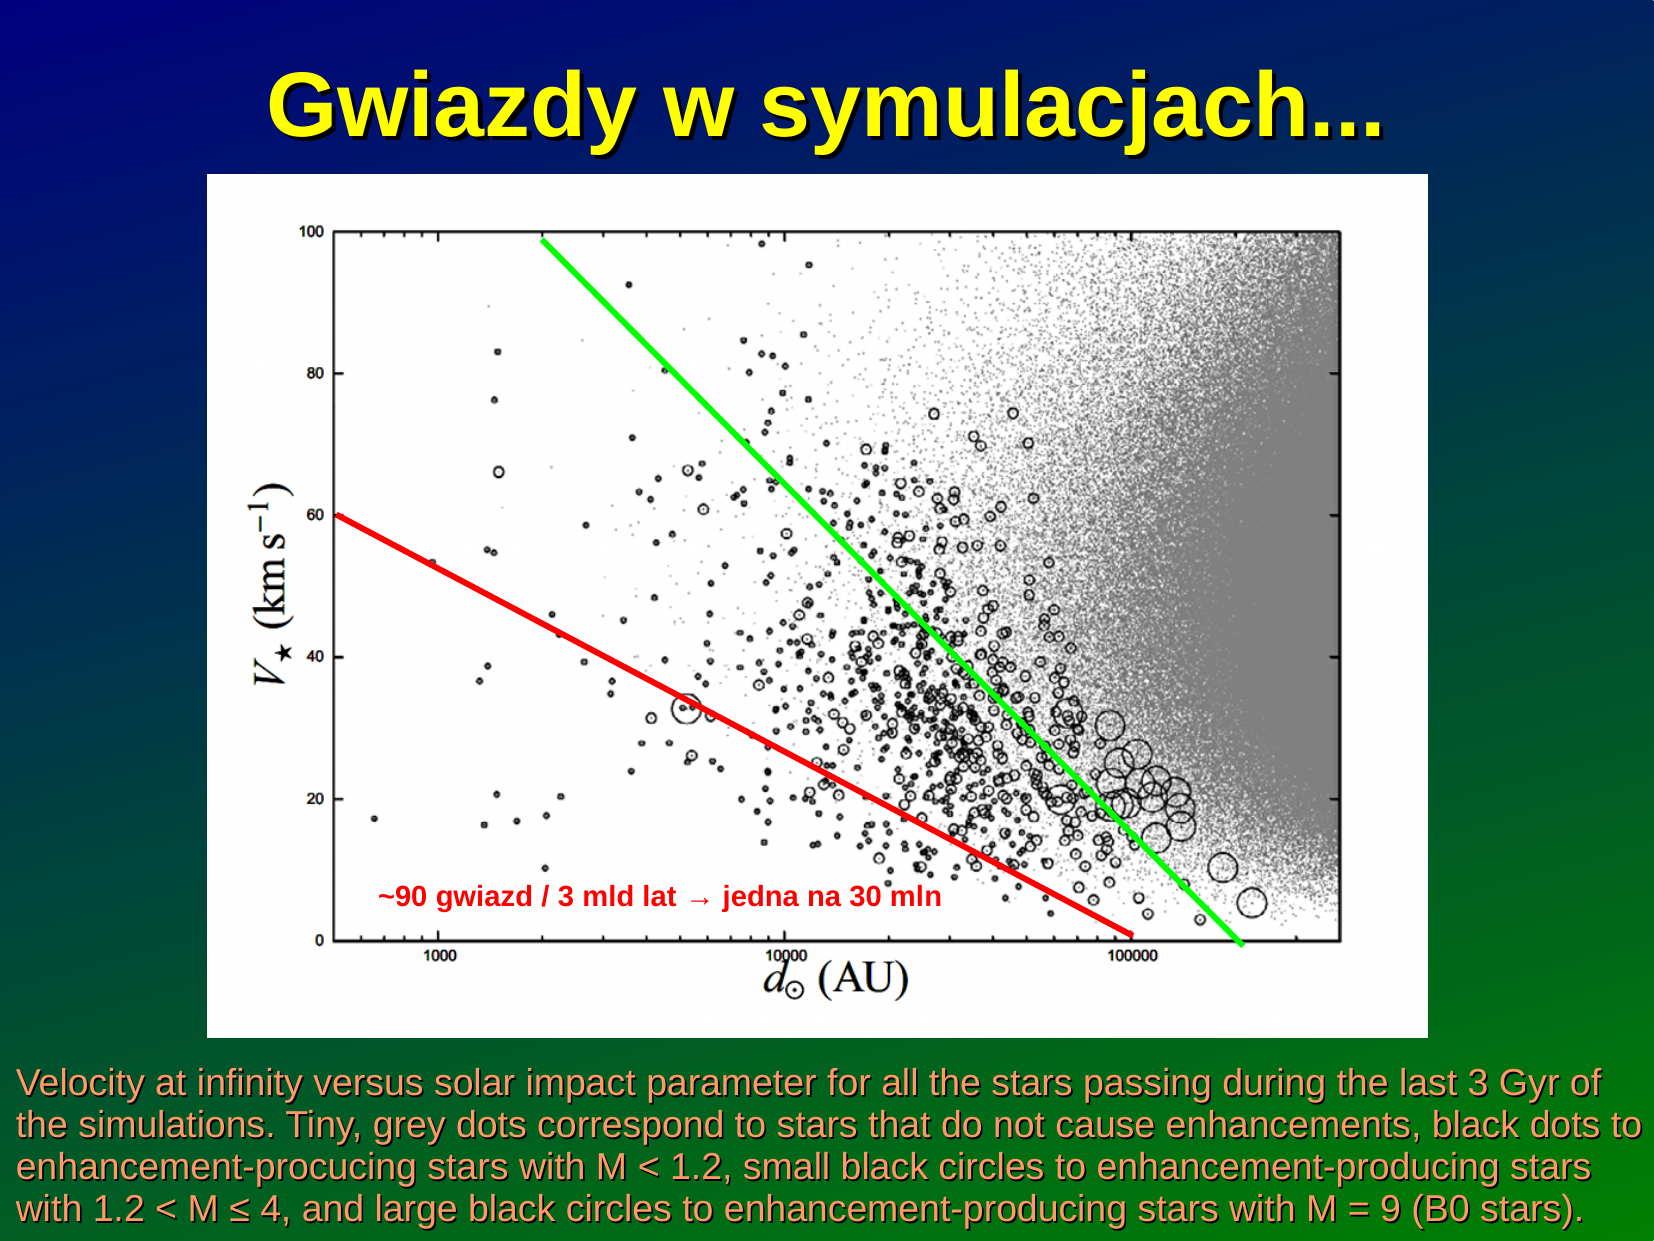

# Gwiazdy w symulacjach...
~90 gwiazd / 3 mld lat → jedna na 30 mln
Fouchard, Rickman, Froeschle, Valsecchi, 2011, A&A,vol. 535, A86
Velocity at infinity versus solar impact parameter for all the stars passing during the last 3 Gyr of the simulations. Tiny, grey dots correspond to stars that do not cause enhancements, black dots to enhancement-procucing stars with M < 1.2, small black circles to enhancement-producing stars with 1.2 < M ≤ 4, and large black circles to enhancement-producing stars with M = 9 (B0 stars).